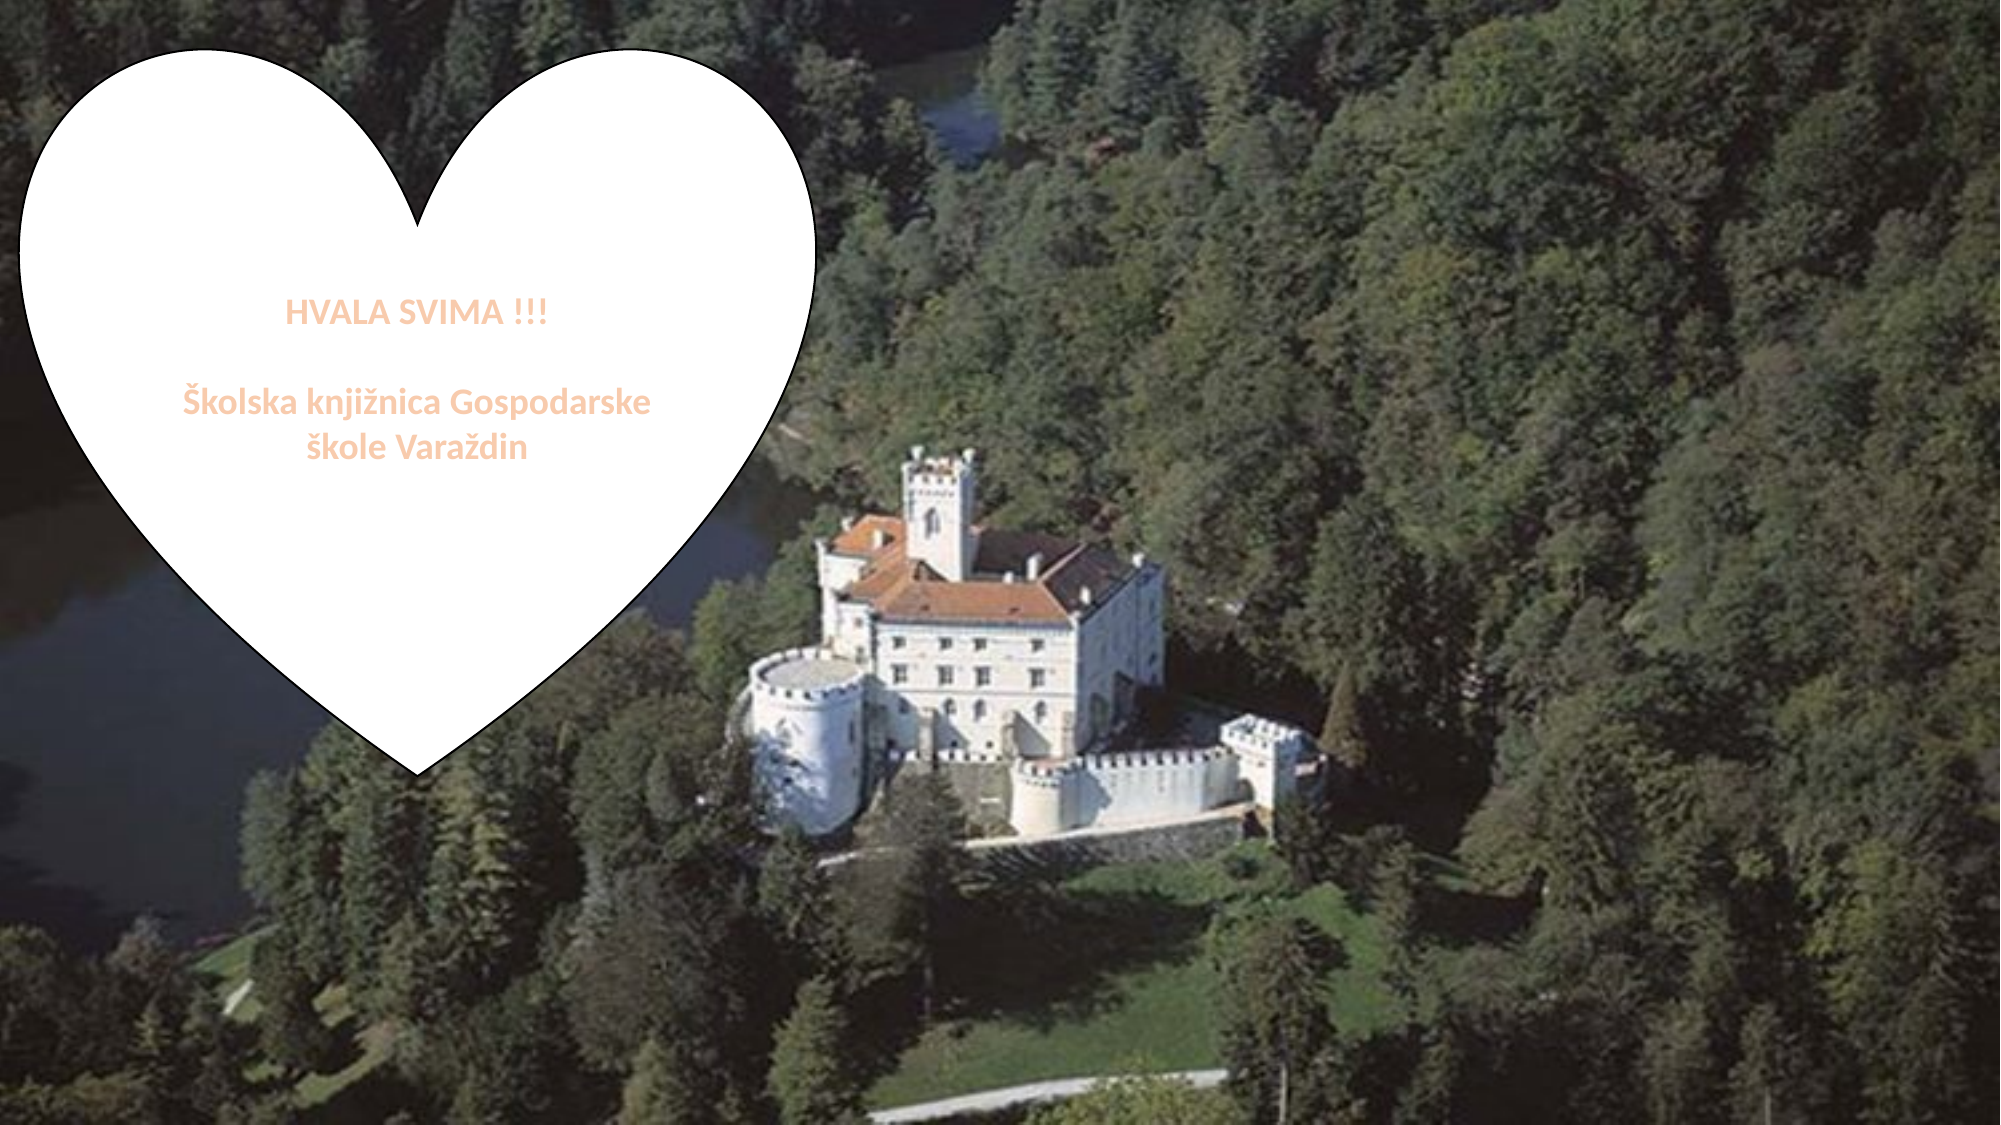

HVALA SVIMA !!!
Školska knjižnica Gospodarske škole Varaždin